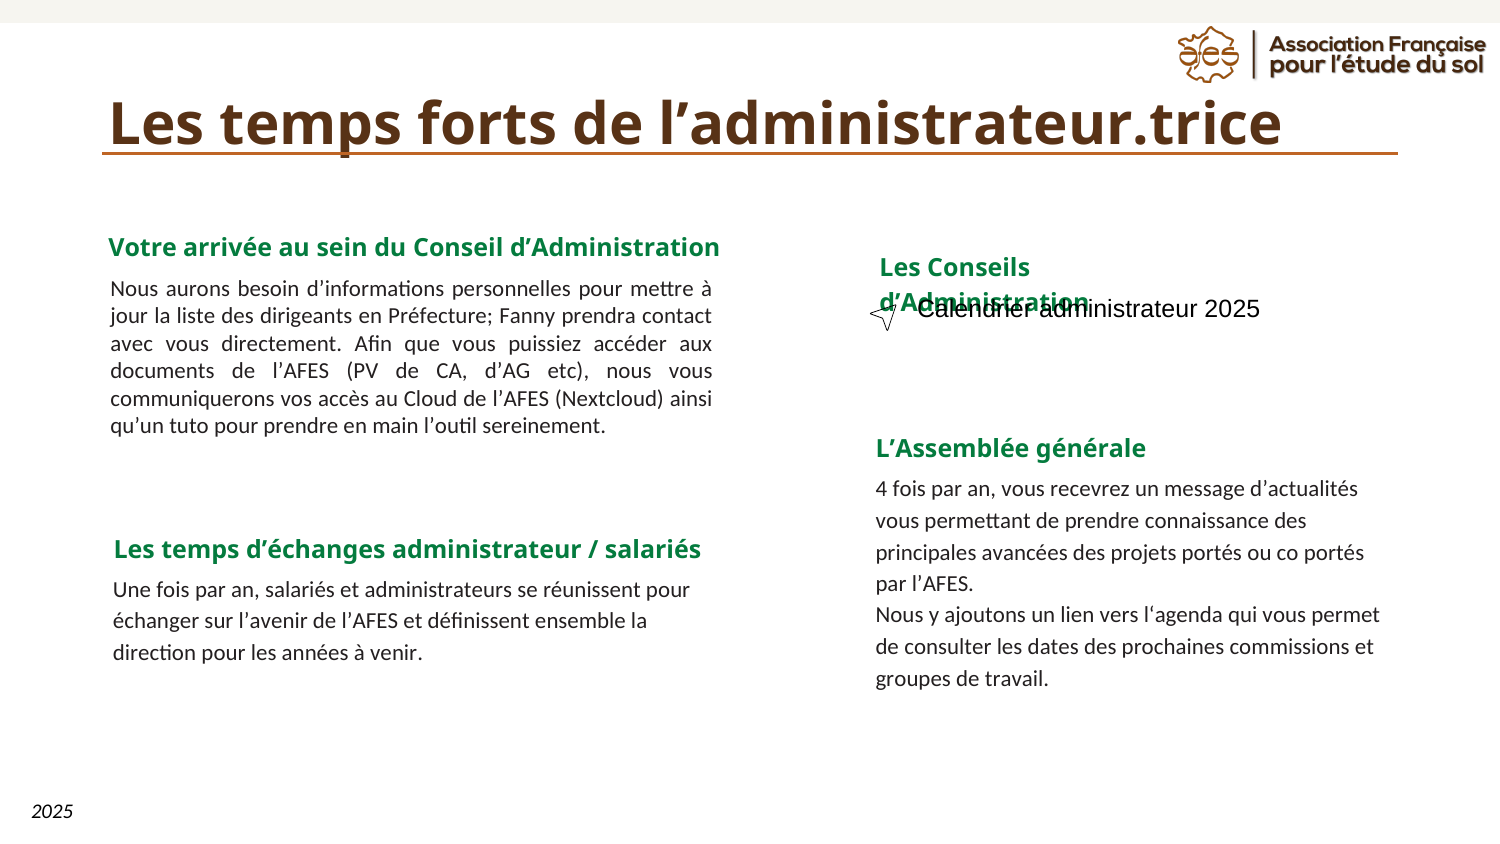

# Les temps forts de l’administrateur.trice
Votre arrivée au sein du Conseil d’Administration
Les Conseils d’Administration
Nous aurons besoin d’informations personnelles pour mettre à jour la liste des dirigeants en Préfecture; Fanny prendra contact avec vous directement. Afin que vous puissiez accéder aux documents de l’AFES (PV de CA, d’AG etc), nous vous communiquerons vos accès au Cloud de l’AFES (Nextcloud) ainsi qu’un tuto pour prendre en main l’outil sereinement.
Calendrier administrateur 2025
L’Assemblée générale
4 fois par an, vous recevrez un message d’actualités vous permettant de prendre connaissance des principales avancées des projets portés ou co portés par l’AFES.
Nous y ajoutons un lien vers l‘agenda qui vous permet de consulter les dates des prochaines commissions et groupes de travail.
Les temps d’échanges administrateur / salariés
Une fois par an, salariés et administrateurs se réunissent pour échanger sur l’avenir de l’AFES et définissent ensemble la direction pour les années à venir.
2025